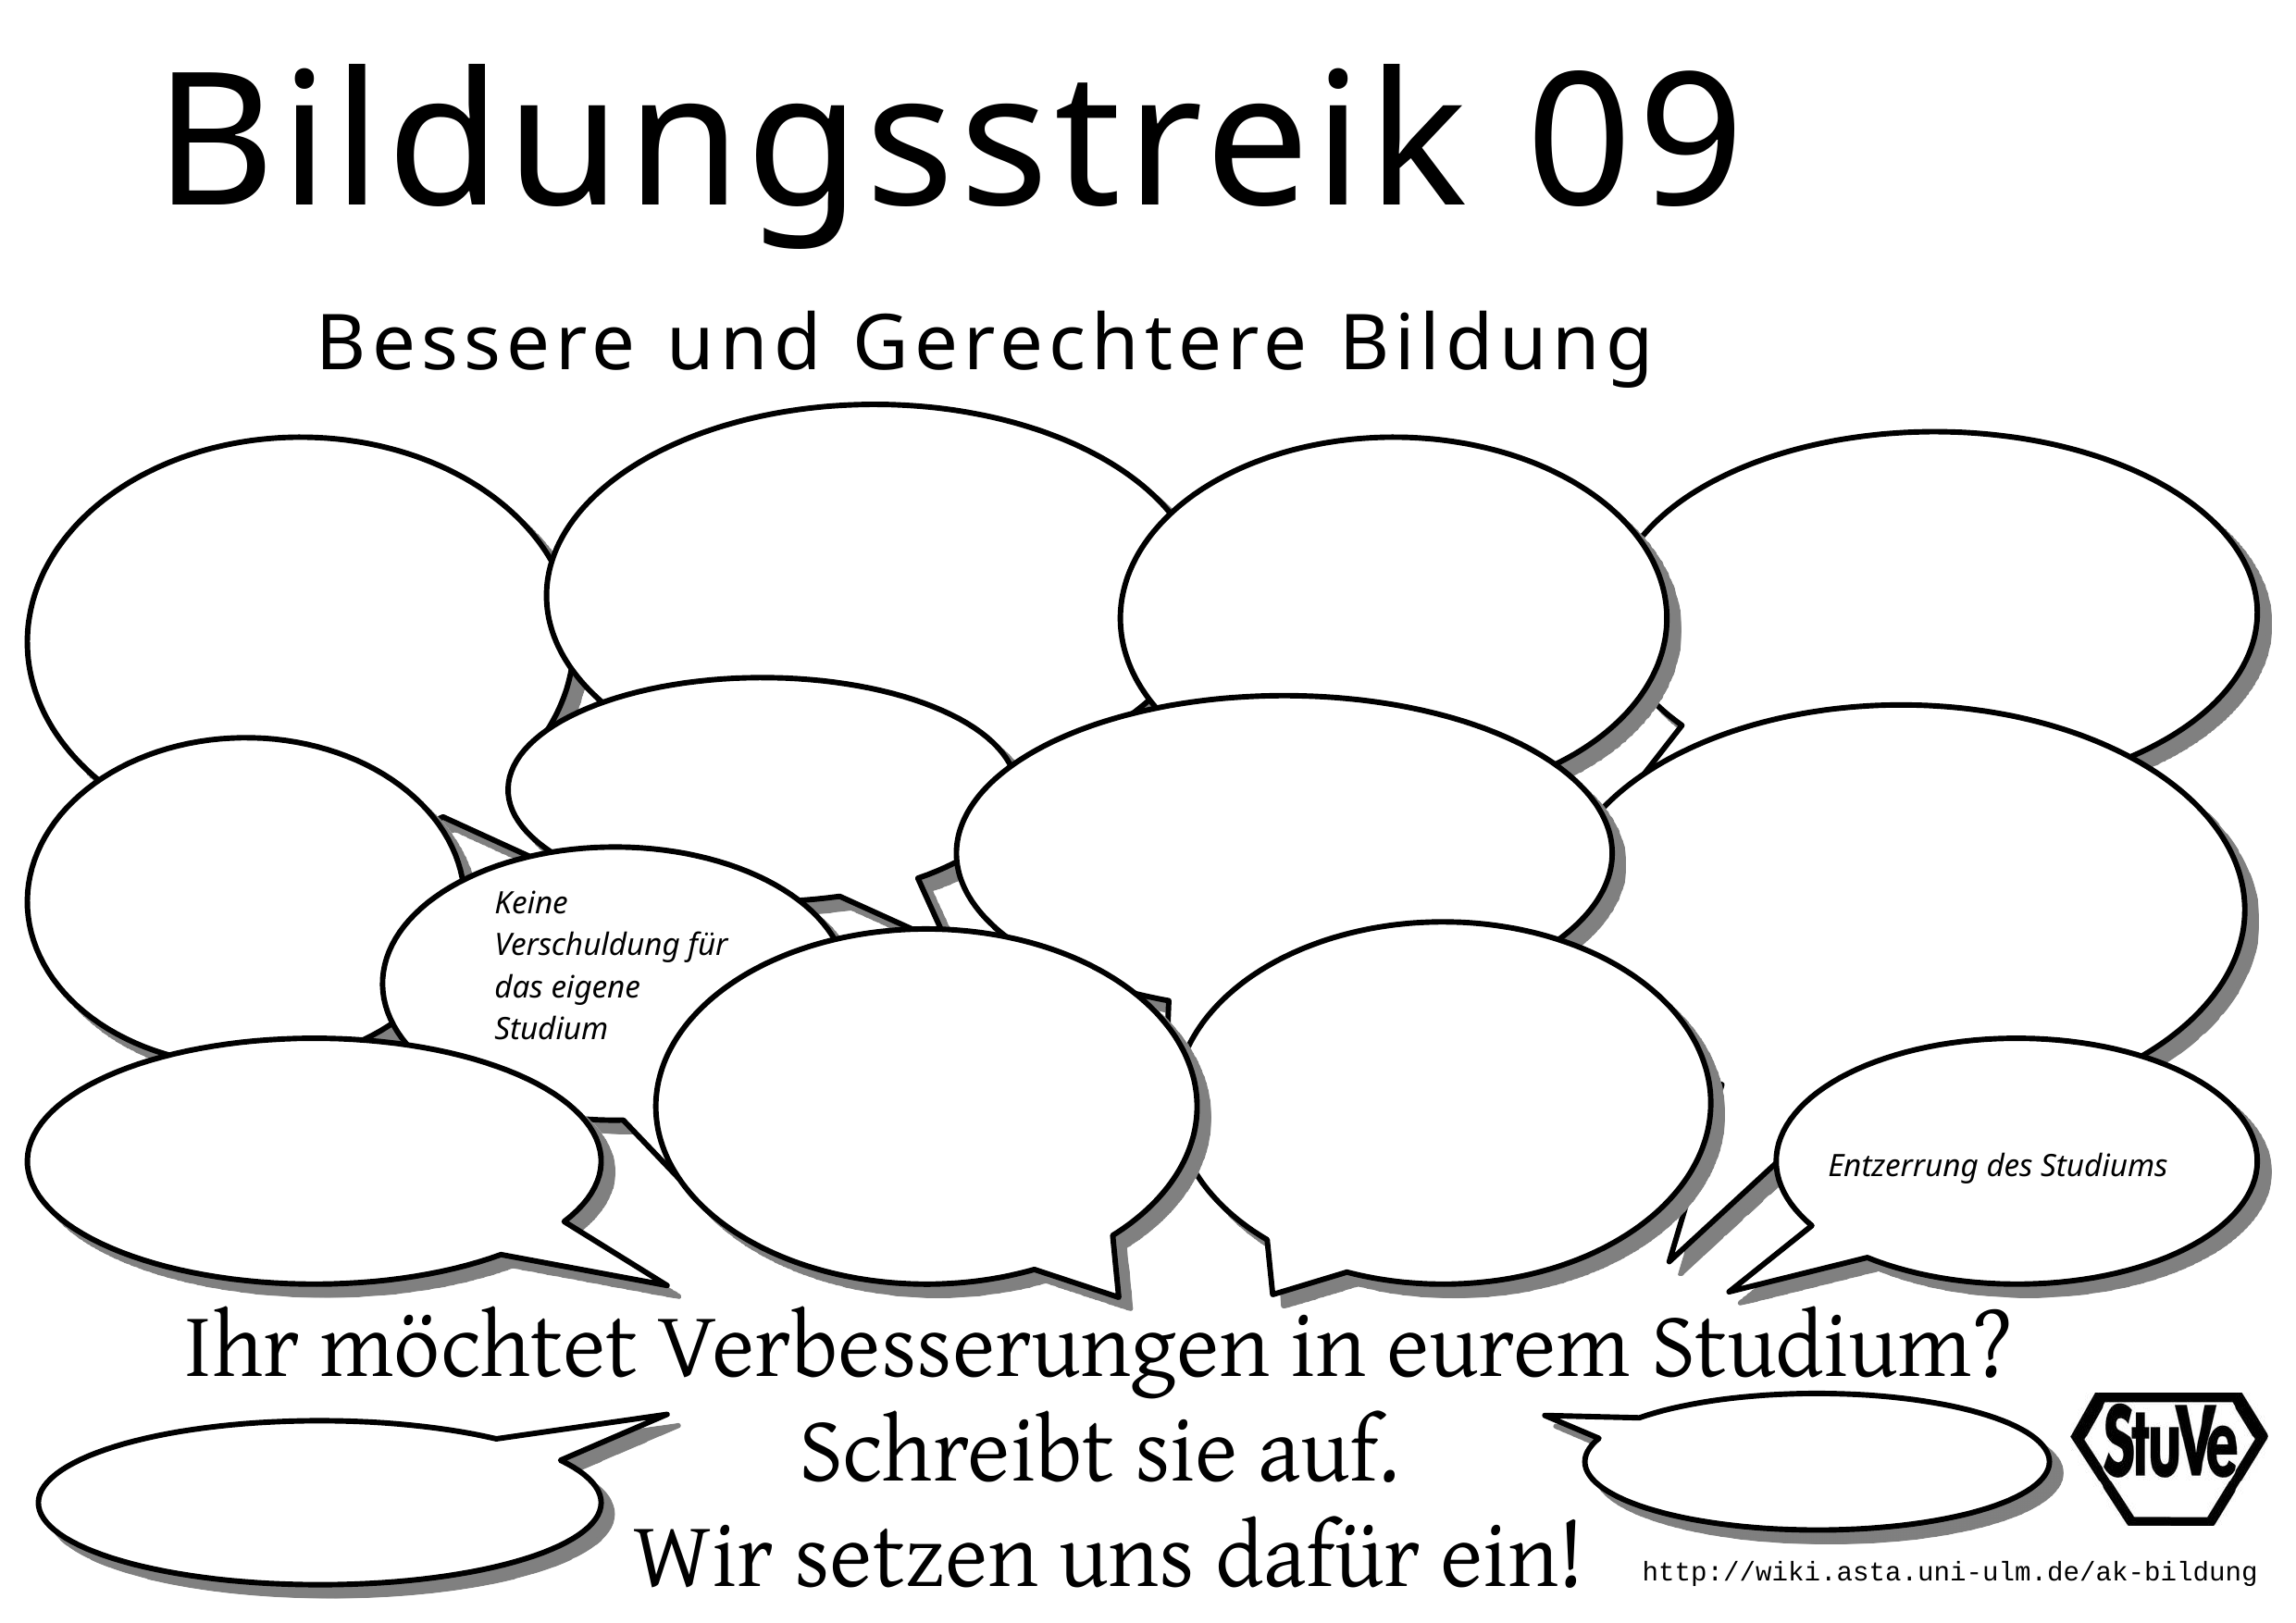

Bildungsstreik 09
Bessere und Gerechtere Bildung
Keine Verschuldung für das eigene Studium
Entzerrung des Studiums
Ihr möchtet Verbesserungen in eurem Studium?
Schreibt sie auf.
Wir setzen uns dafür ein!
http://wiki.asta.uni-ulm.de/ak-bildung